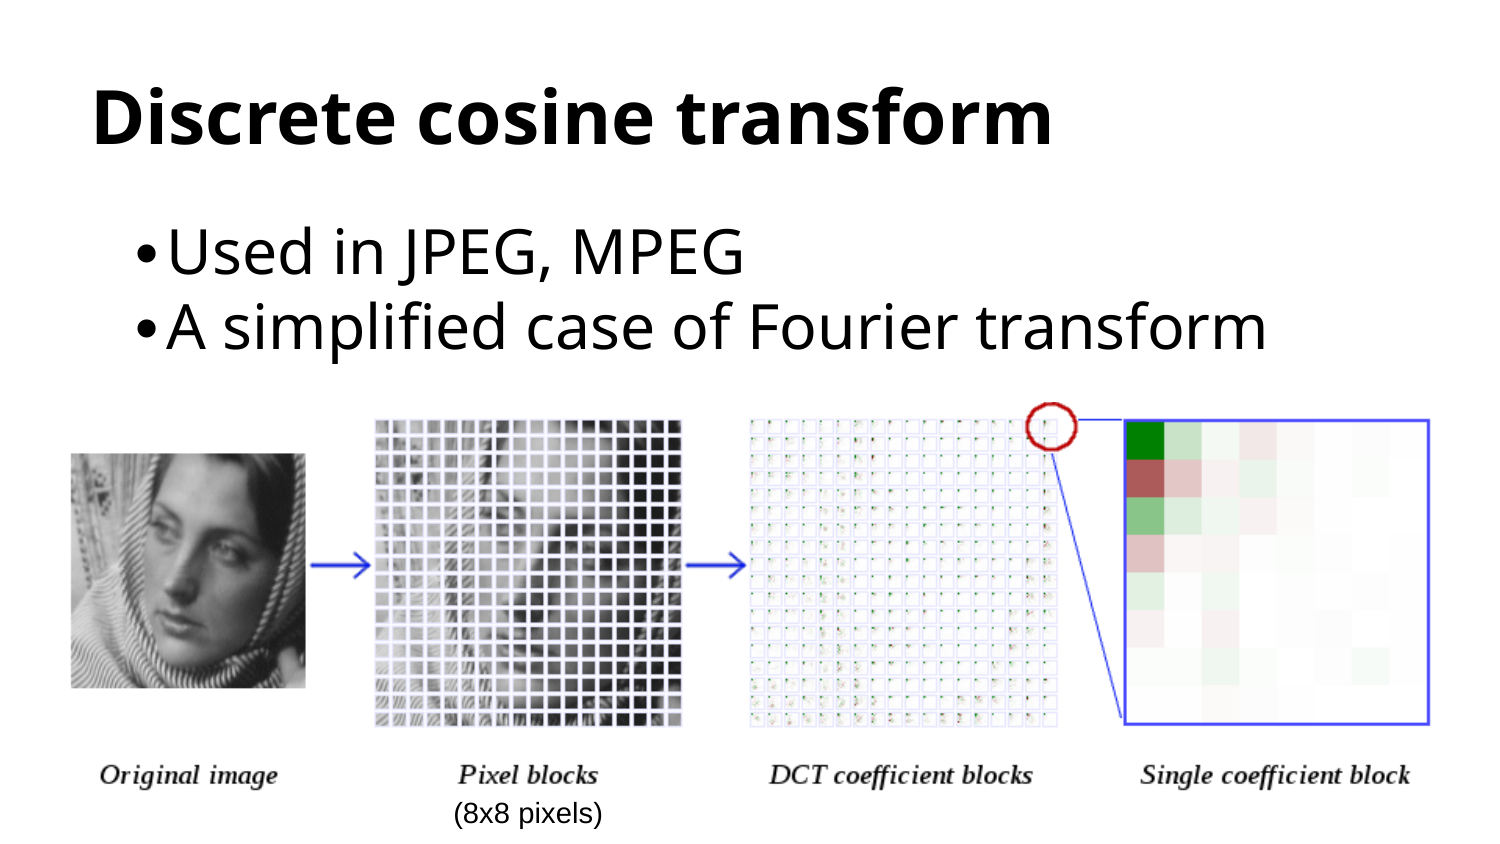

# Discrete cosine transform
Used in JPEG, MPEG
A simplified case of Fourier transform
(8x8 pixels)